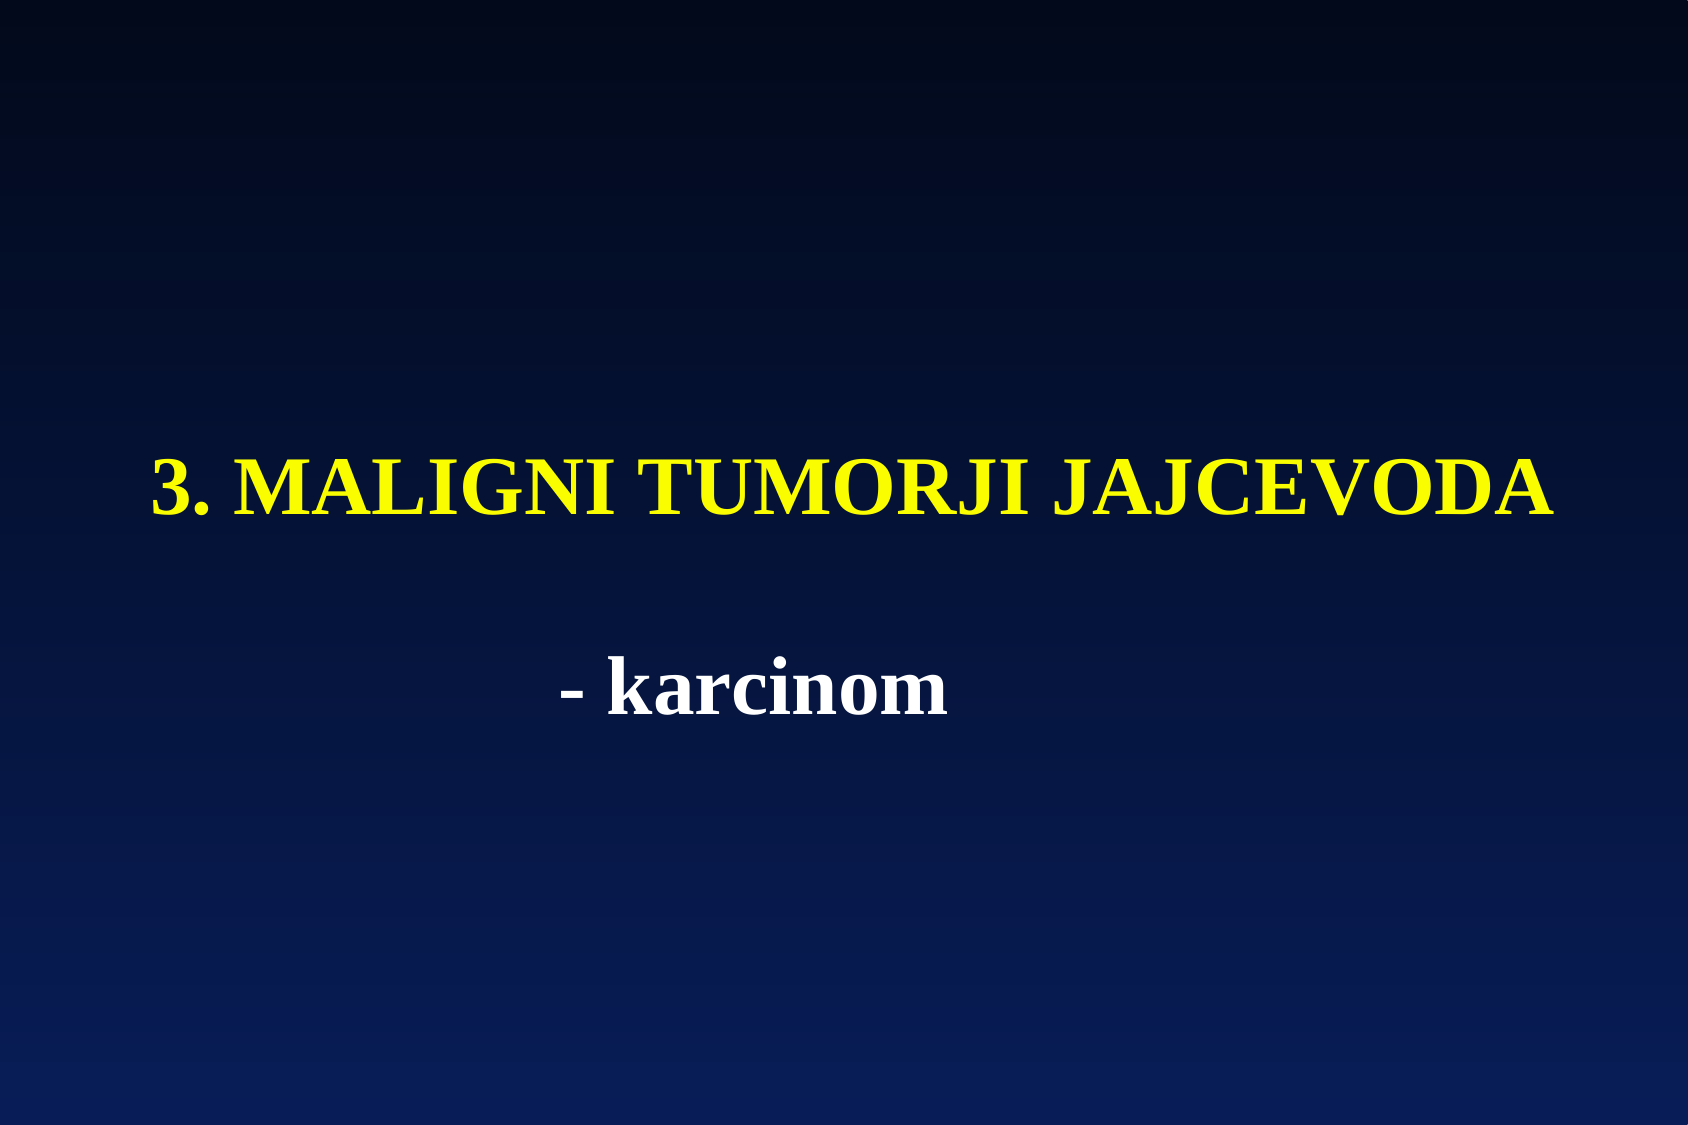

# 3. MALIGNI TUMORJI JAJCEVODA - karcinom